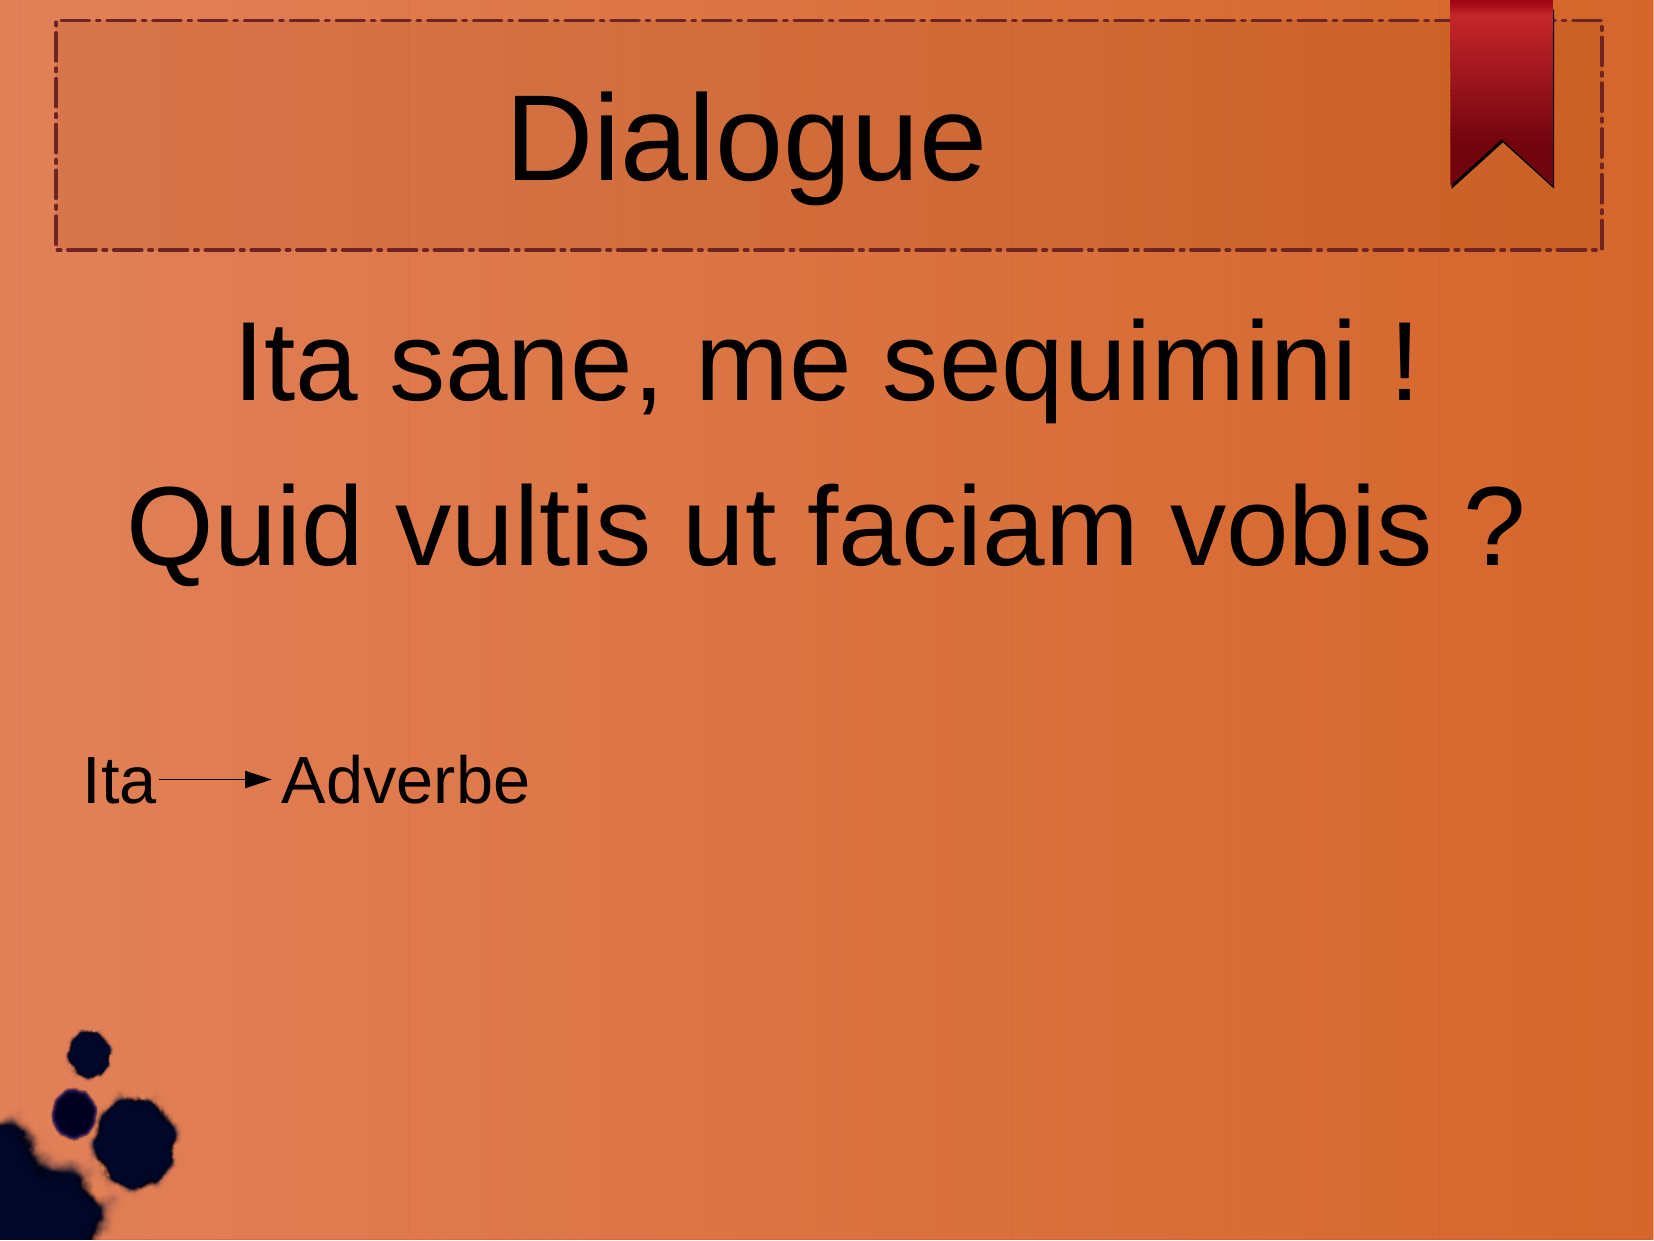

# Dialogue
Ita sane, me sequimini !
Quid vultis ut faciam vobis ?
Ita Adverbe